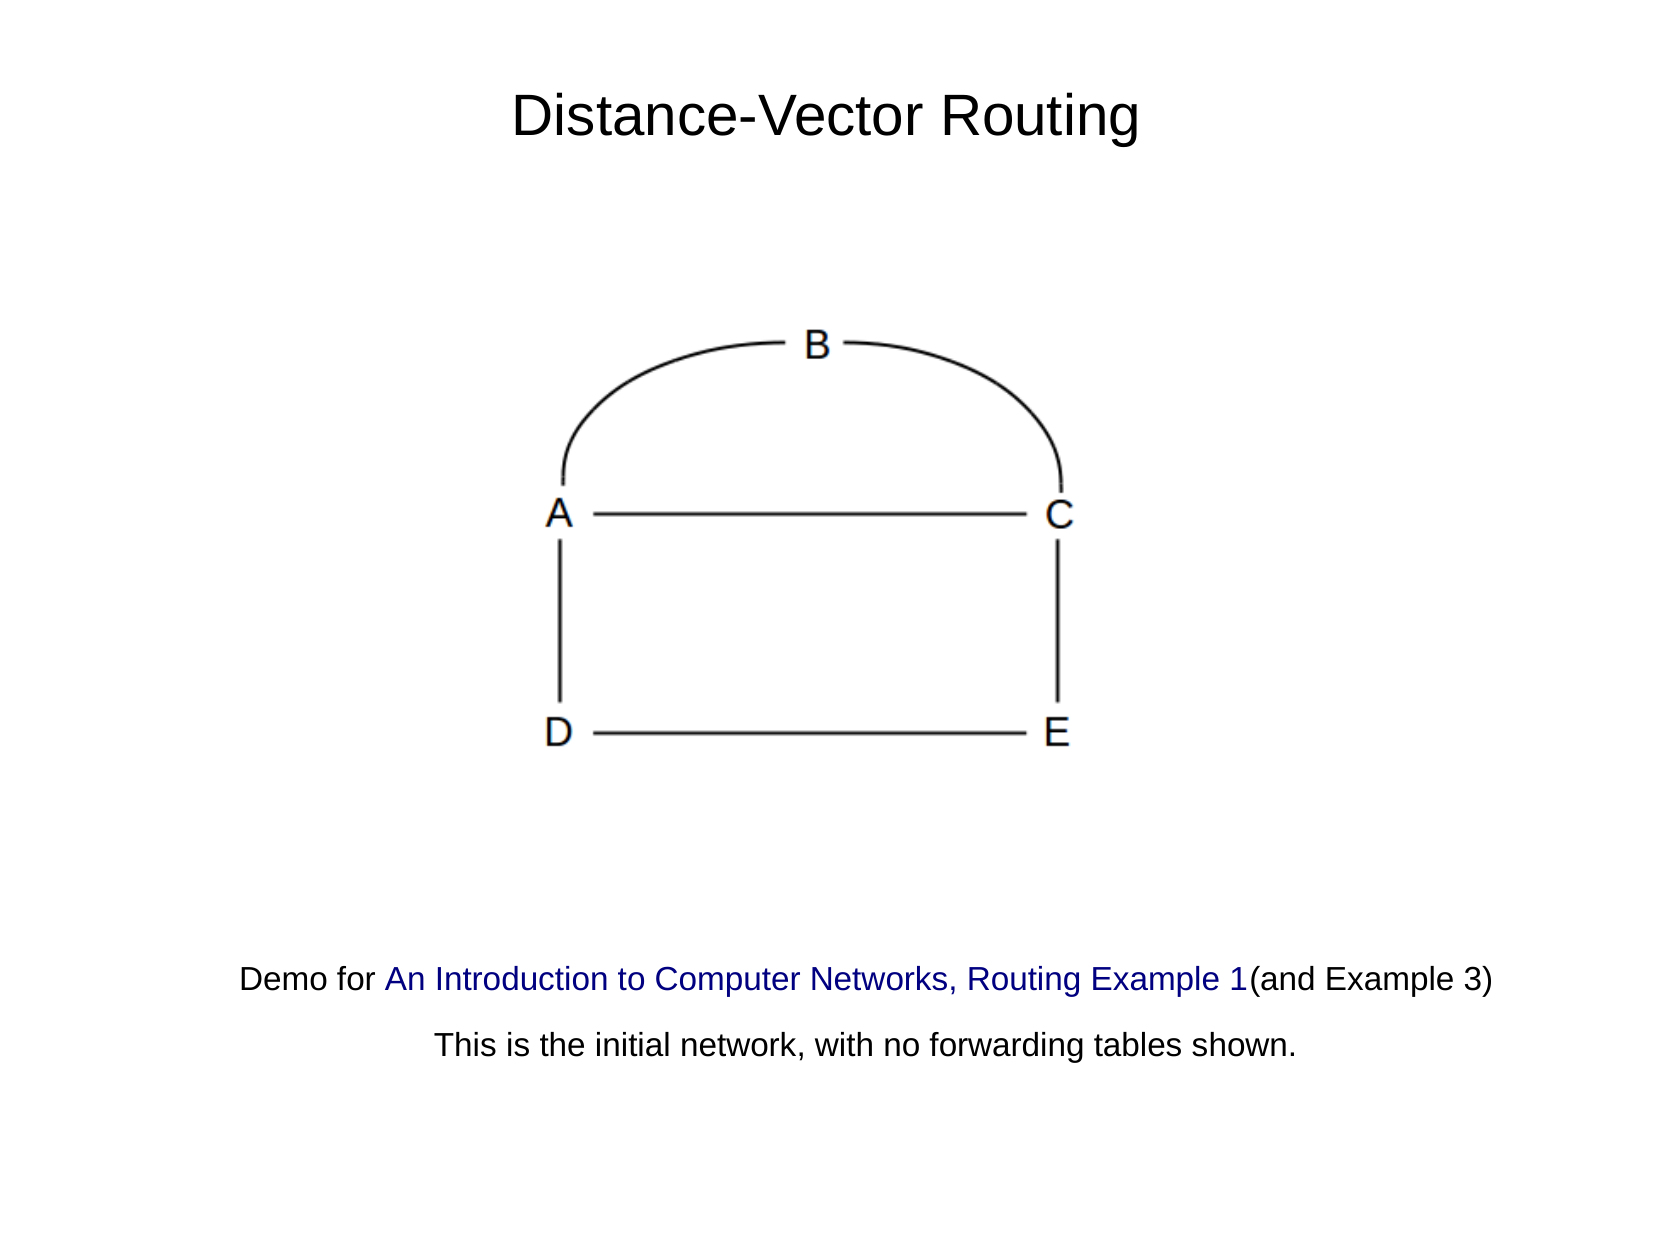

# Distance-Vector Routing
Demo for An Introduction to Computer Networks, Routing Example 1(and Example 3)
This is the initial network, with no forwarding tables shown.